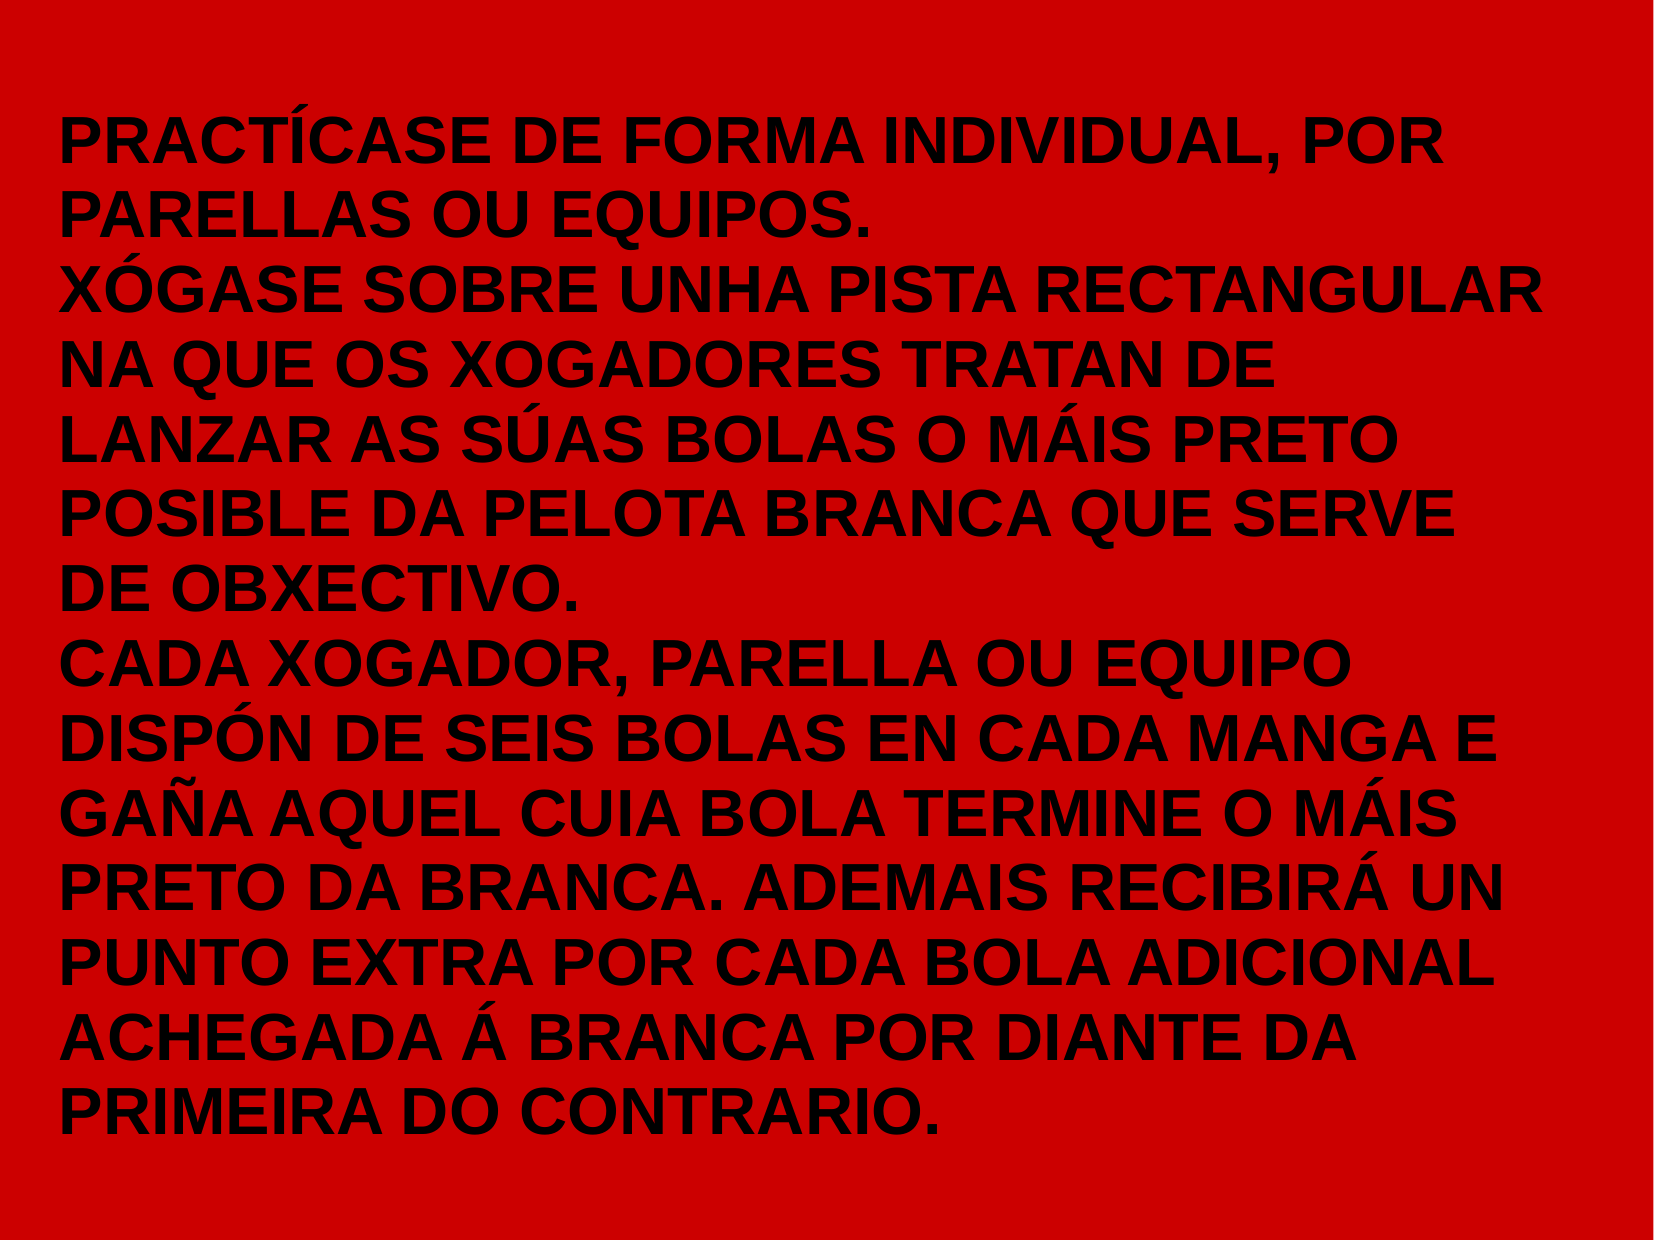

# PRACTÍCASE DE FORMA INDIVIDUAL, POR PARELLAS OU EQUIPOS.
XÓGASE SOBRE UNHA PISTA RECTANGULAR NA QUE OS XOGADORES TRATAN DE LANZAR AS SÚAS BOLAS O MÁIS PRETO POSIBLE DA PELOTA BRANCA QUE SERVE DE OBXECTIVO.
CADA XOGADOR, PARELLA OU EQUIPO DISPÓN DE SEIS BOLAS EN CADA MANGA E GAÑA AQUEL CUIA BOLA TERMINE O MÁIS PRETO DA BRANCA. ADEMAIS RECIBIRÁ UN PUNTO EXTRA POR CADA BOLA ADICIONAL ACHEGADA Á BRANCA POR DIANTE DA PRIMEIRA DO CONTRARIO.